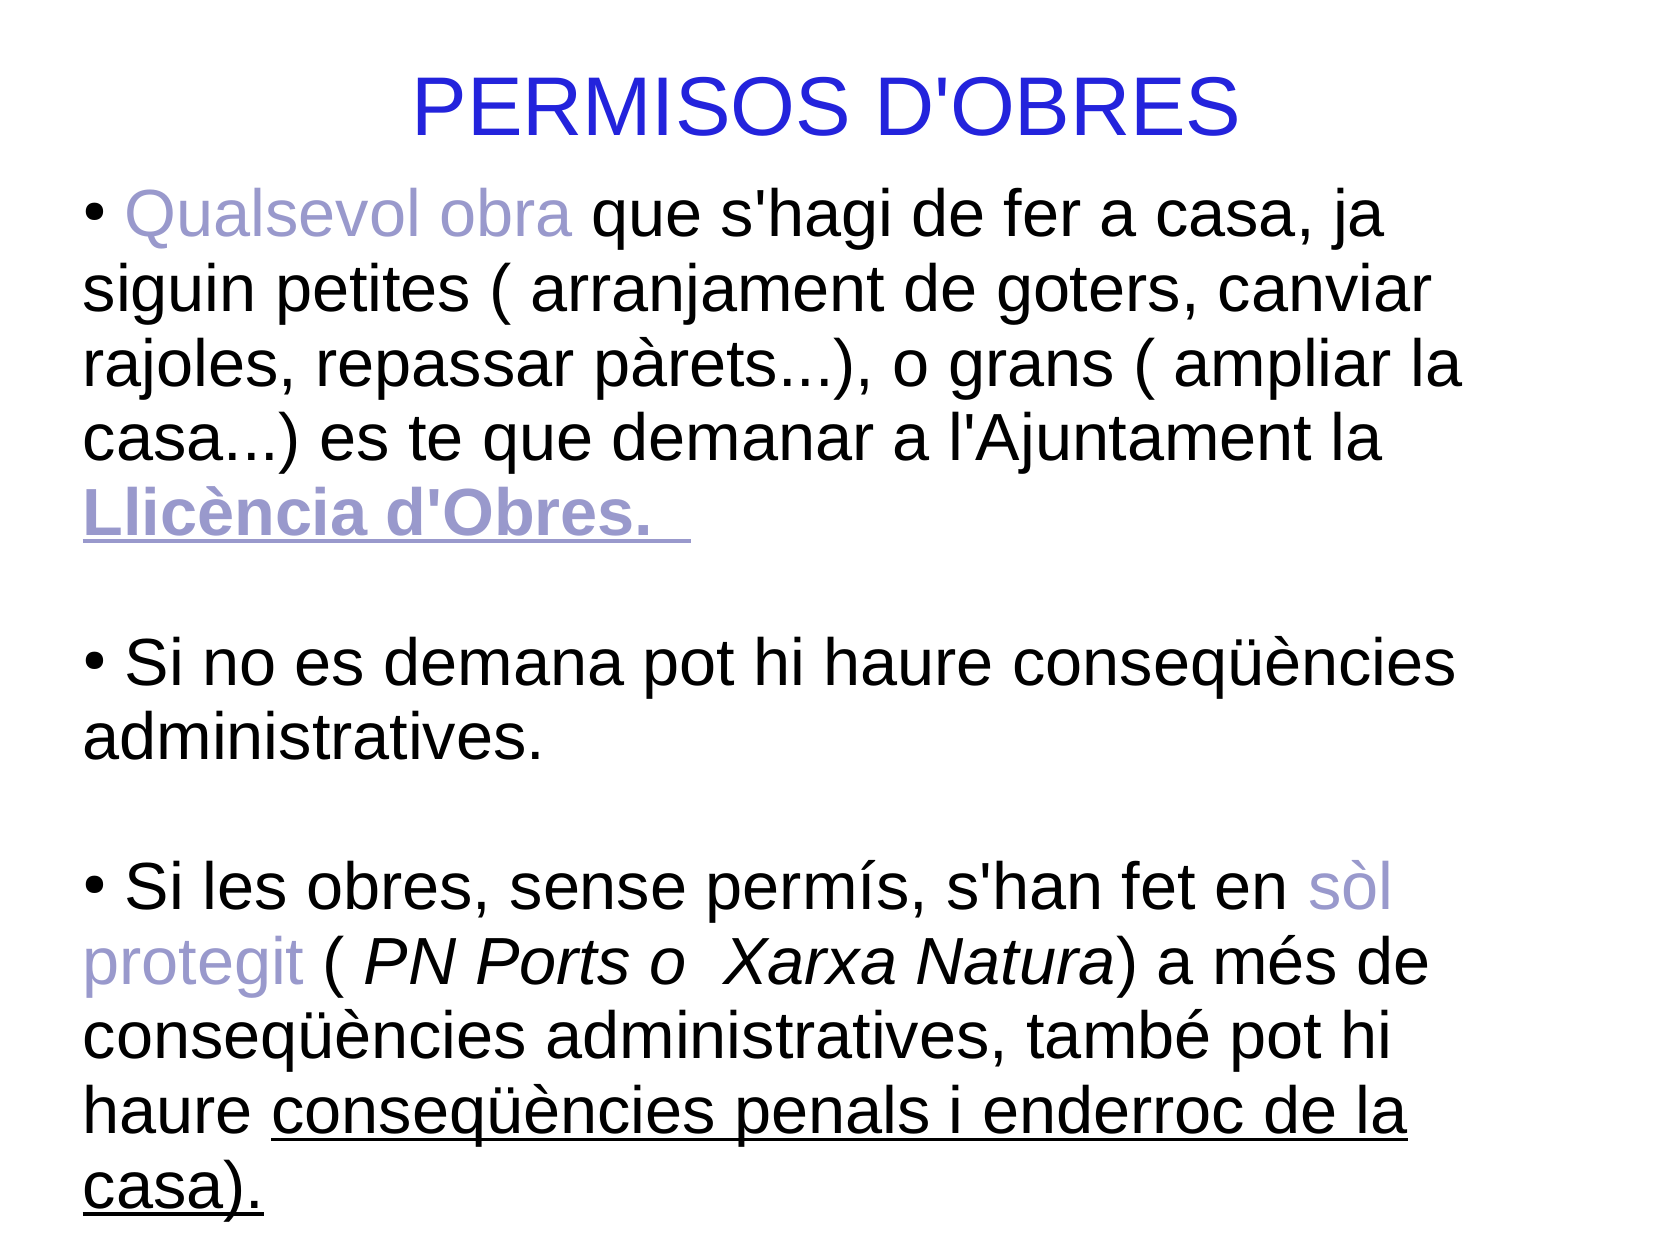

# PERMISOS D'OBRES
 Qualsevol obra que s'hagi de fer a casa, ja siguin petites ( arranjament de goters, canviar rajoles, repassar pàrets...), o grans ( ampliar la casa...) es te que demanar a l'Ajuntament la Llicència d'Obres.
 Si no es demana pot hi haure conseqüències administratives.
 Si les obres, sense permís, s'han fet en sòl protegit ( PN Ports o Xarxa Natura) a més de conseqüències administratives, també pot hi haure conseqüències penals i enderroc de la casa).